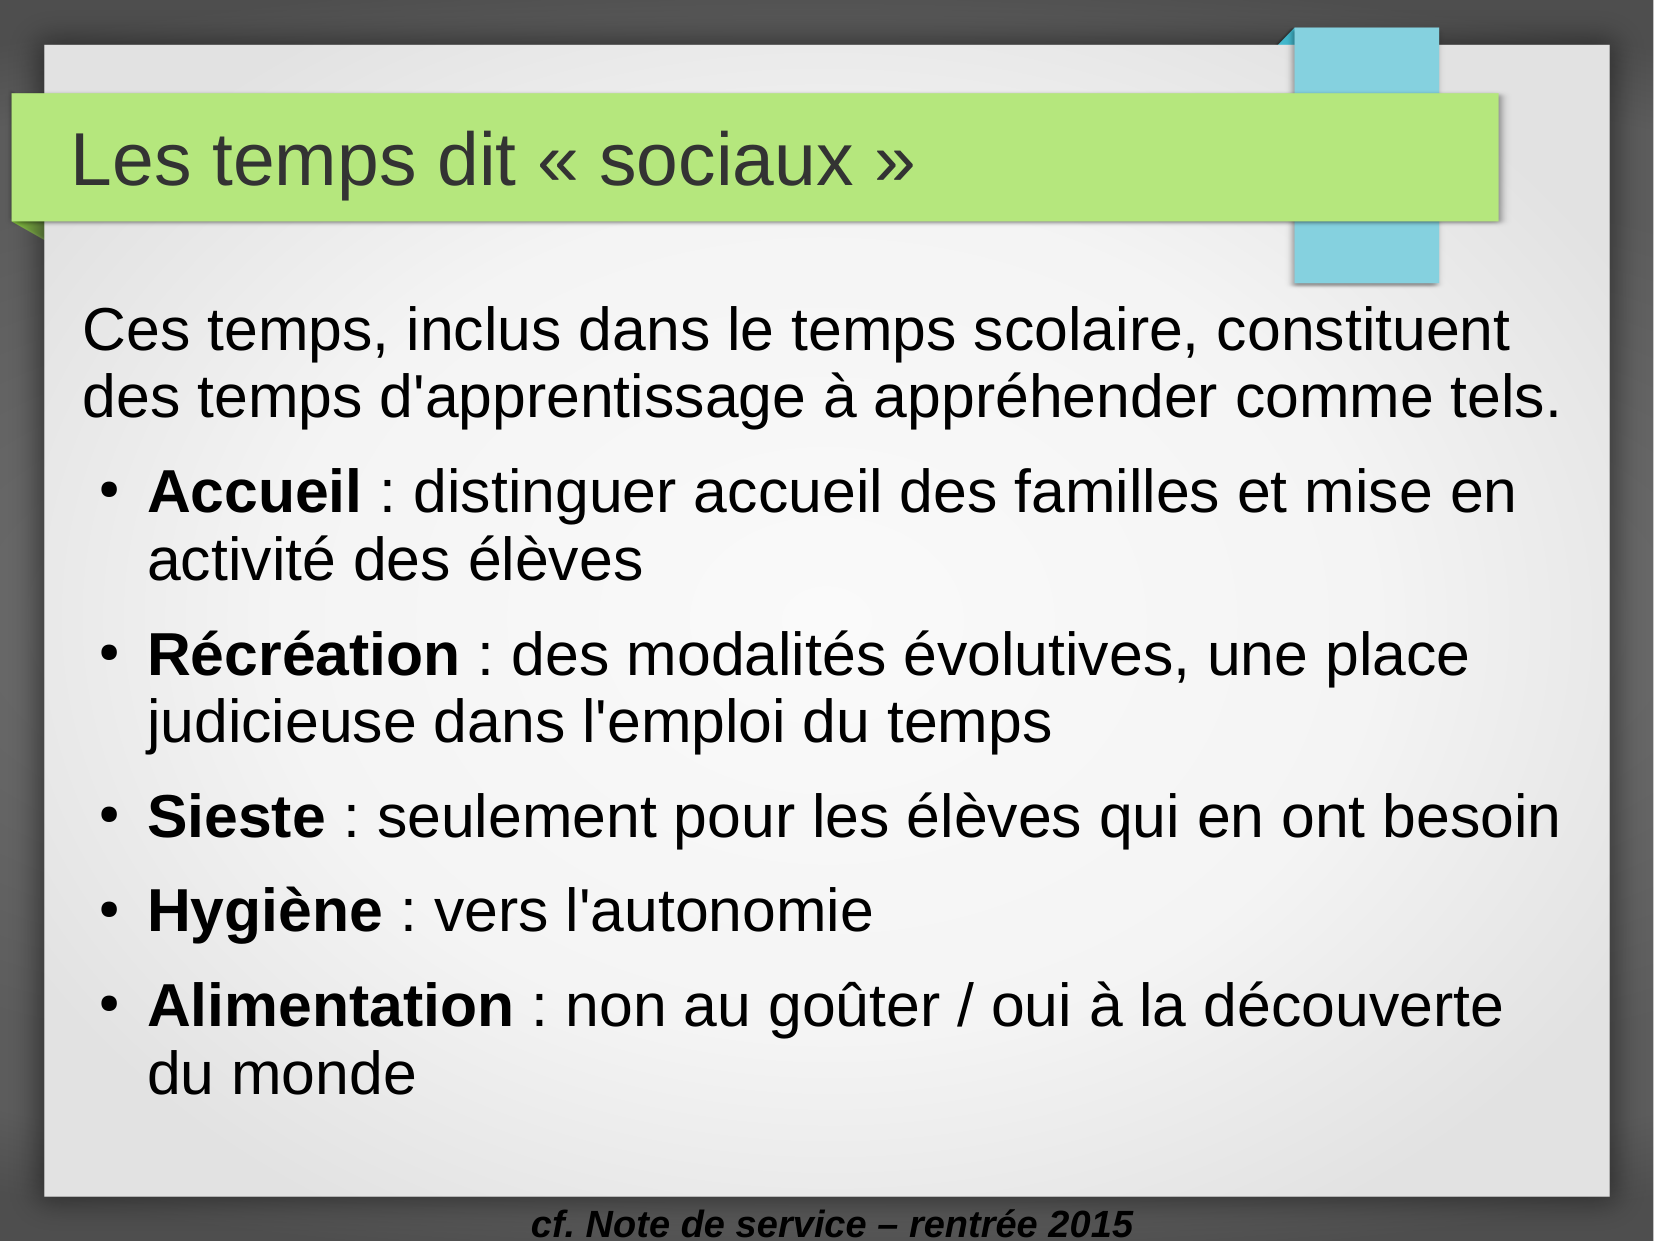

# Les temps dit « sociaux »
Ces temps, inclus dans le temps scolaire, constituent des temps d'apprentissage à appréhender comme tels.
Accueil : distinguer accueil des familles et mise en activité des élèves
Récréation : des modalités évolutives, une place judicieuse dans l'emploi du temps
Sieste : seulement pour les élèves qui en ont besoin
Hygiène : vers l'autonomie
Alimentation : non au goûter / oui à la découverte du monde
cf. Note de service – rentrée 2015